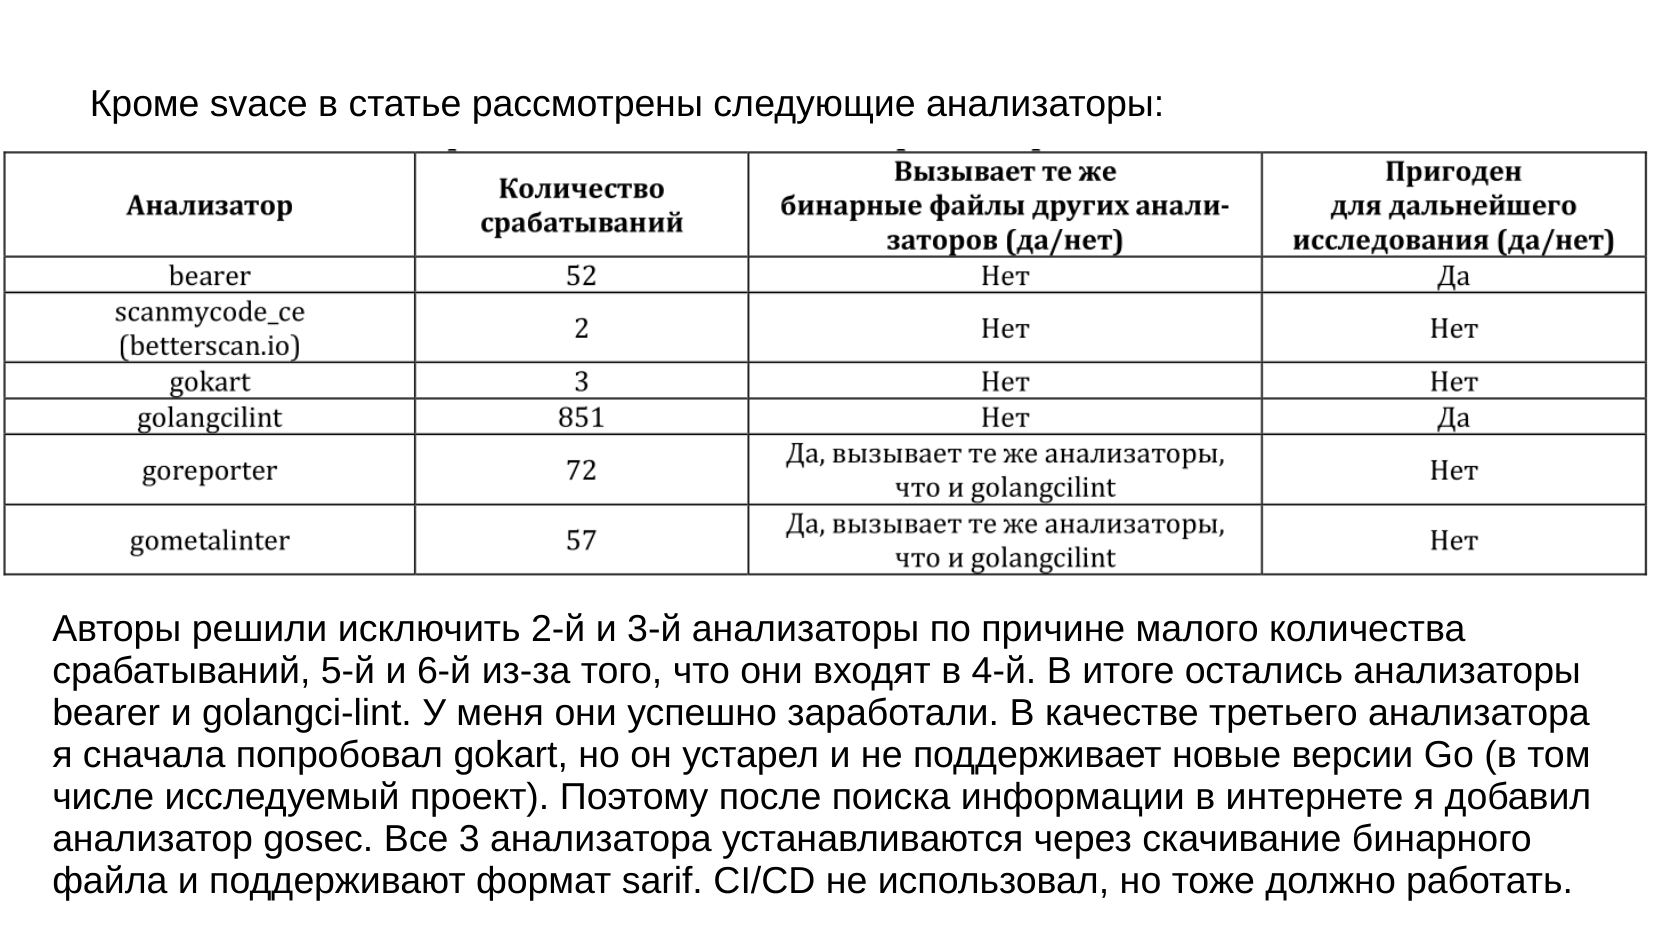

Кроме svace в статье рассмотрены следующие анализаторы:
Авторы решили исключить 2-й и 3-й анализаторы по причине малого количества срабатываний, 5-й и 6-й из-за того, что они входят в 4-й. В итоге остались анализаторы bearer и golangci-lint. У меня они успешно заработали. В качестве третьего анализатора я сначала попробовал gokart, но он устарел и не поддерживает новые версии Go (в том числе исследуемый проект). Поэтому после поиска информации в интернете я добавил анализатор gosec. Все 3 анализатора устанавливаются через скачивание бинарного файла и поддерживают формат sarif. CI/CD не использовал, но тоже должно работать.